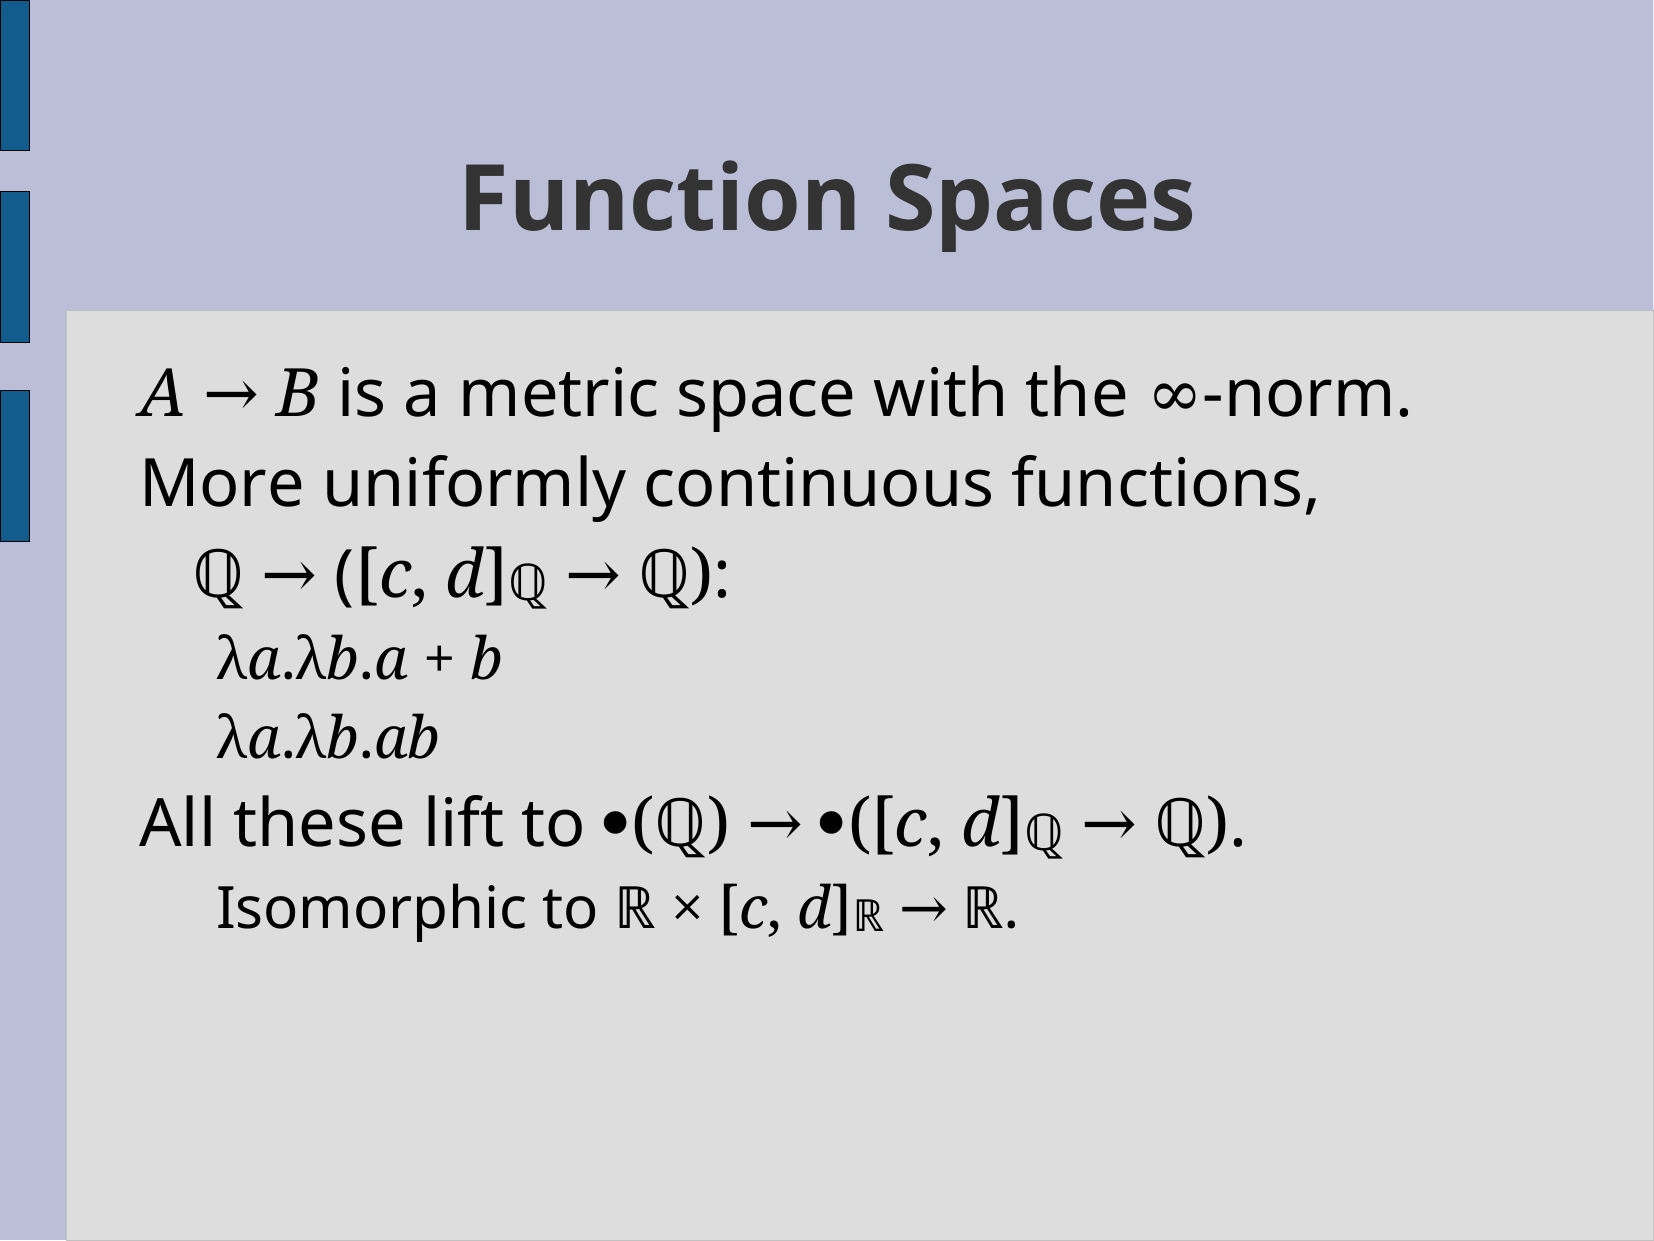

# Function Spaces
A → B is a metric space with the ∞-norm.
More uniformly continuous functions,
ℚ → ([c, d]ℚ → ℚ):
λa.λb.a + b
λa.λb.ab
All these lift to (ℚ) → ([c, d]ℚ → ℚ).
Isomorphic to ℝ × [c, d]ℝ → ℝ.